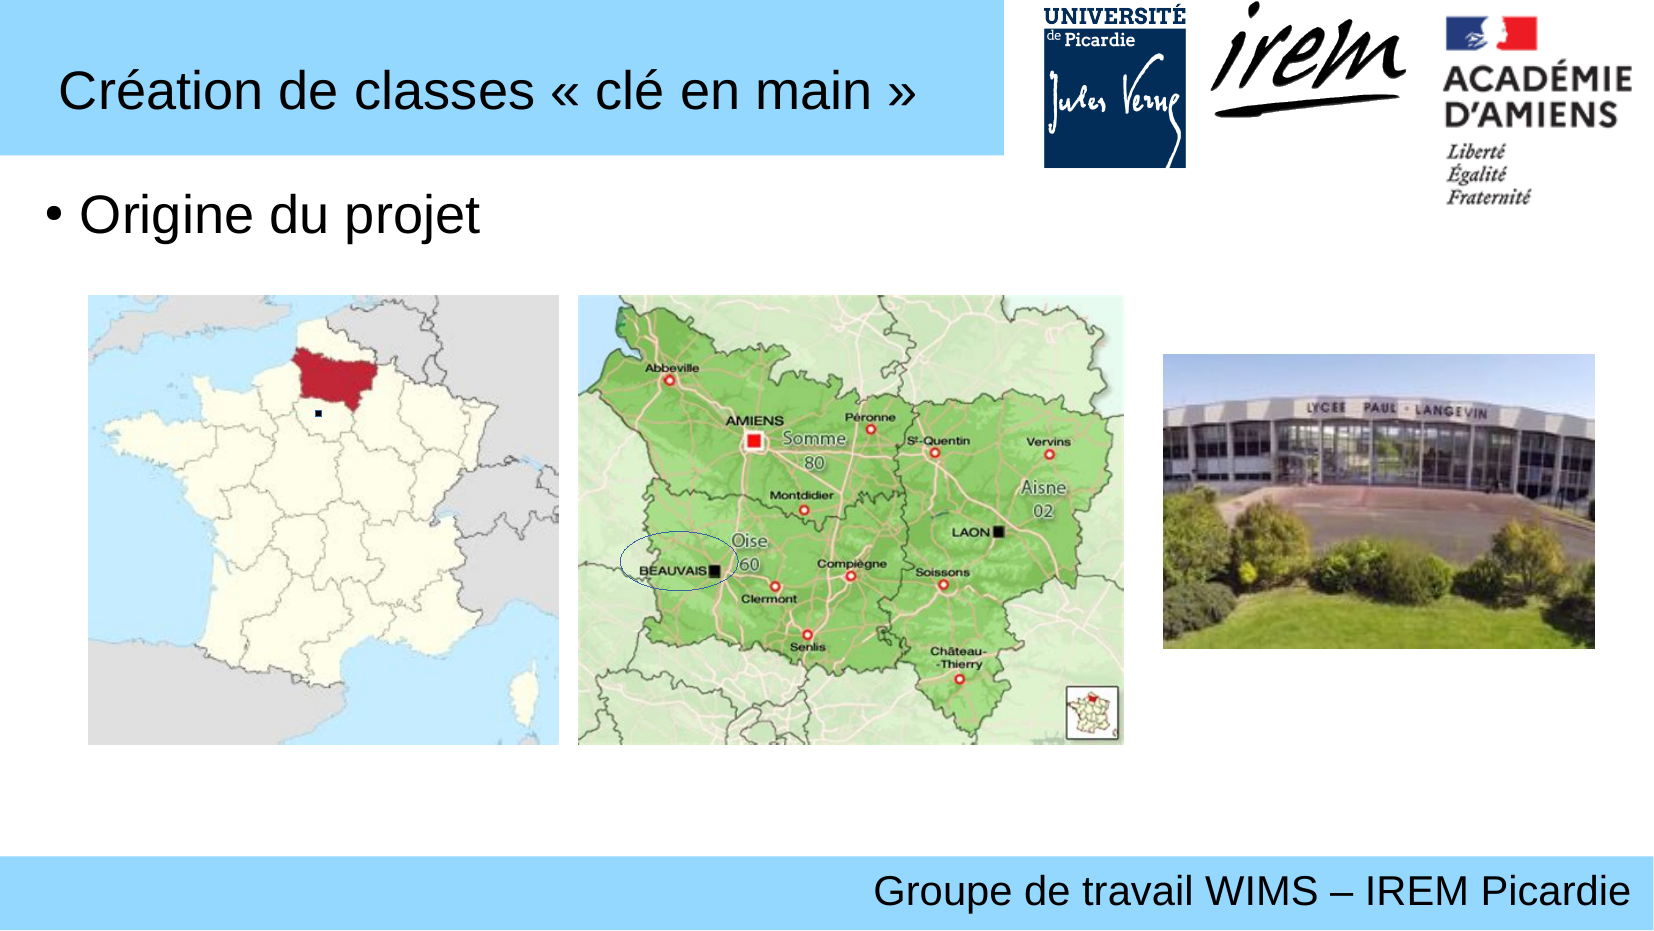

# Création de classes « clé en main »
Origine du projet
 Groupe de travail WIMS – IREM Picardie